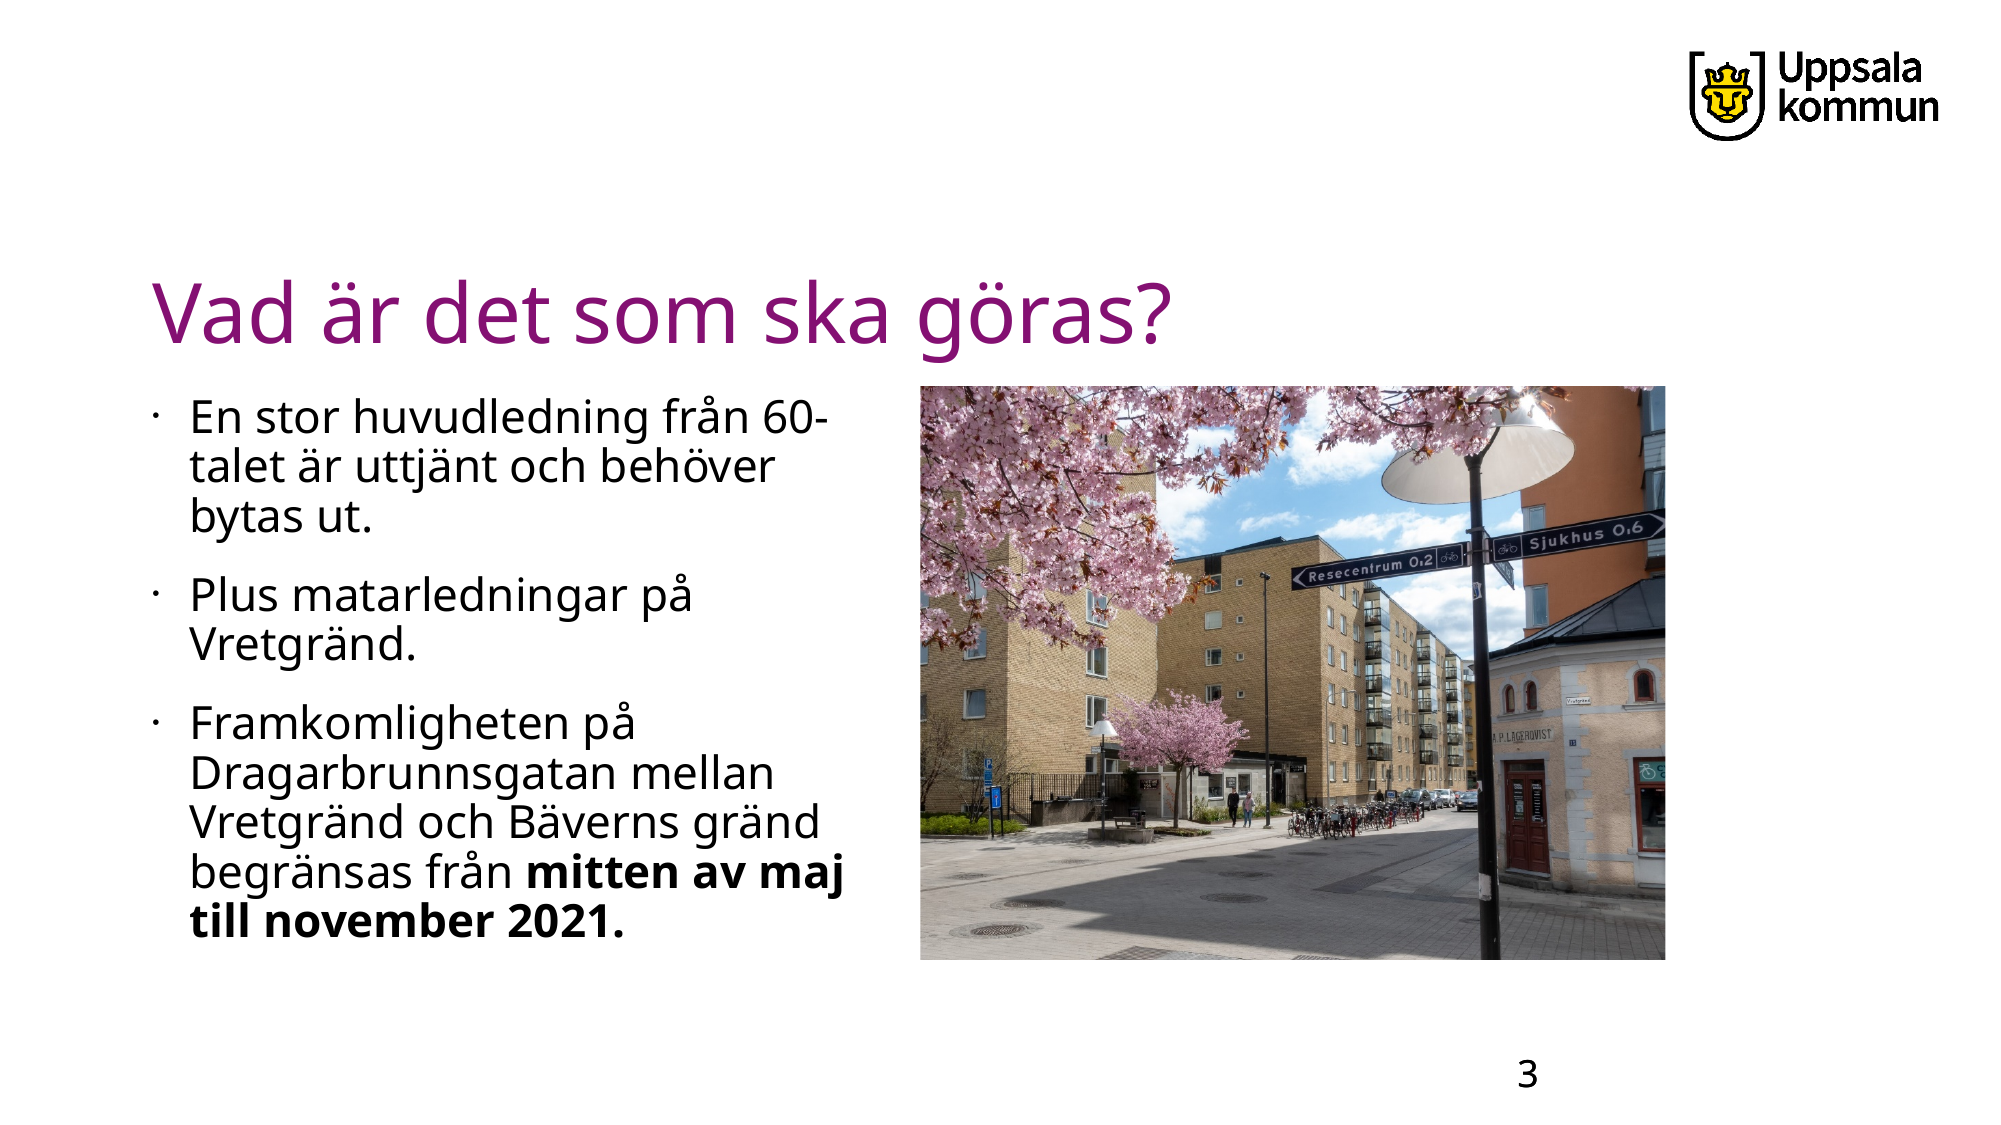

# Vad är det som ska göras?
En stor huvudledning från 60-talet är uttjänt och behöver bytas ut.
Plus matarledningar på Vretgränd.
Framkomligheten på Dragarbrunnsgatan mellan Vretgränd och Bäverns gränd begränsas från mitten av maj till november 2021.